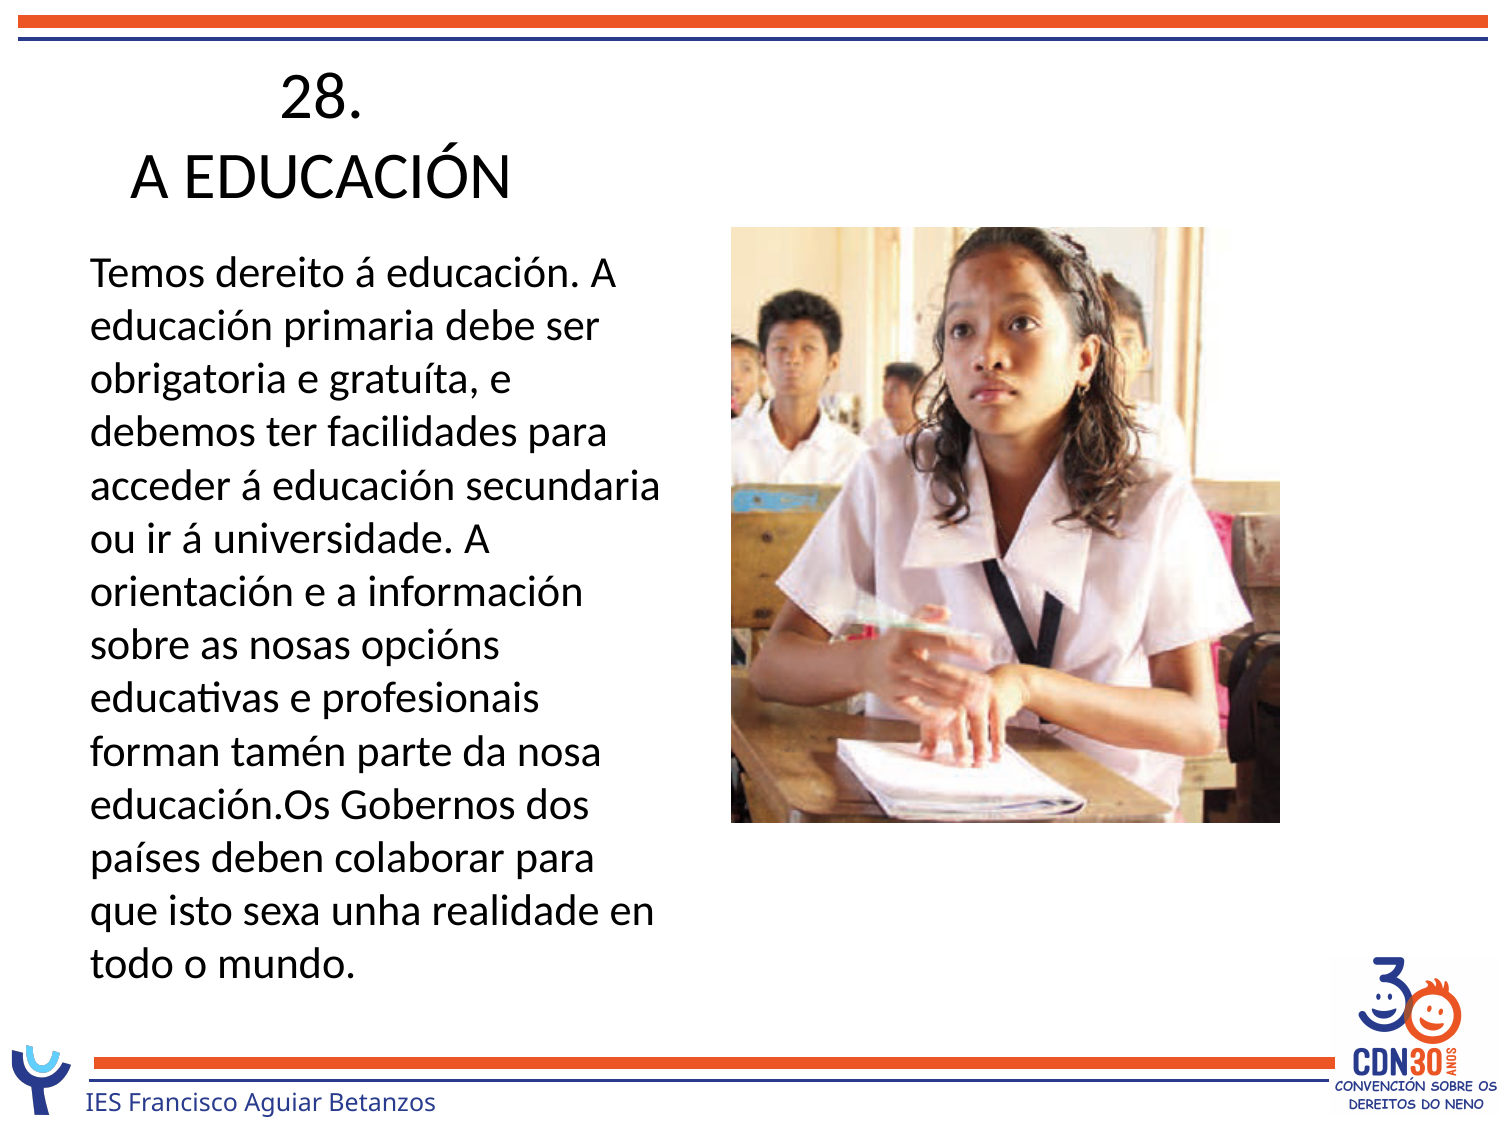

# 28. A EDUCACIÓN
Temos dereito á educación. A educación primaria debe ser obrigatoria e gratuíta, e debemos ter facilidades para acceder á educación secundaria ou ir á universidade. A orientación e a información sobre as nosas opcións educativas e profesionais forman tamén parte da nosa educación.Os Gobernos dos países deben colaborar para que isto sexa unha realidade en todo o mundo.